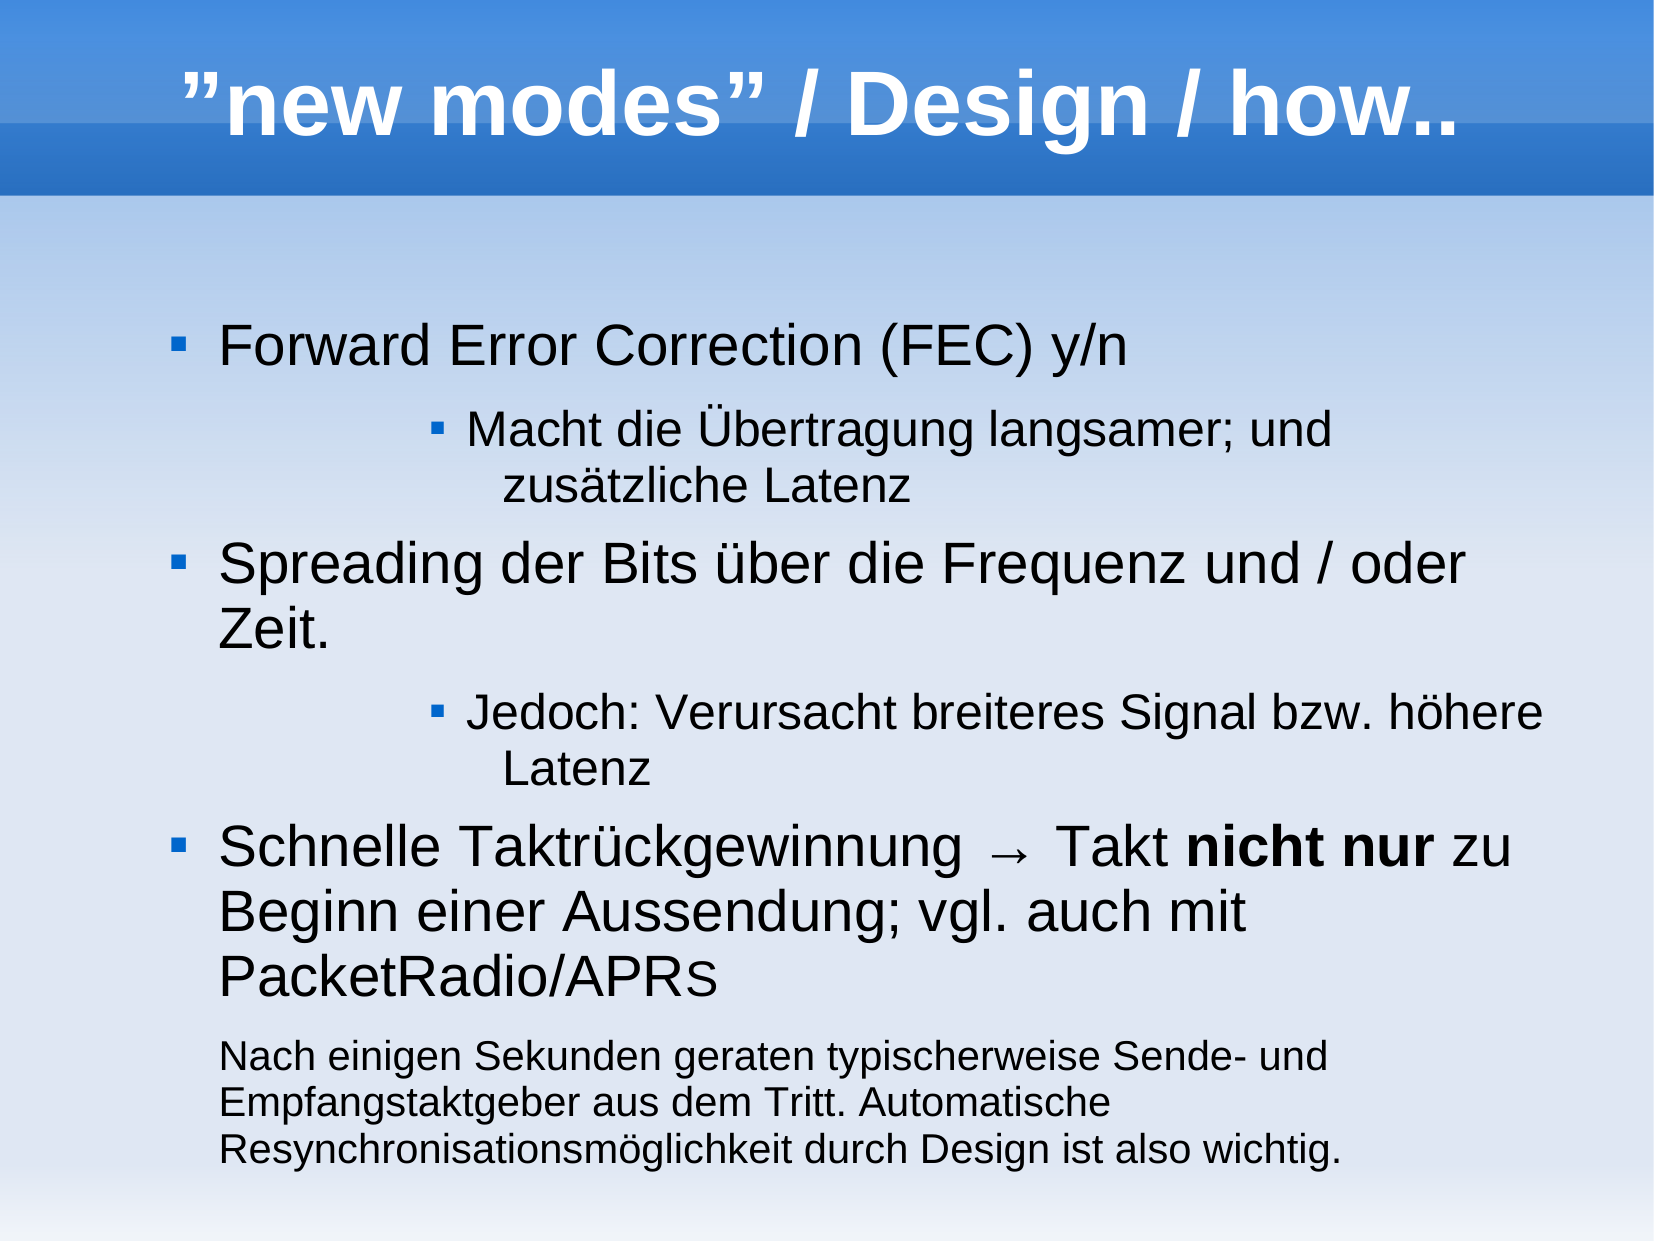

# ”new modes” / Design / how..
Forward Error Correction (FEC) y/n
Macht die Übertragung langsamer; und zusätzliche Latenz
Spreading der Bits über die Frequenz und / oder Zeit.
Jedoch: Verursacht breiteres Signal bzw. höhere Latenz
Schnelle Taktrückgewinnung → Takt nicht nur zu Beginn einer Aussendung; vgl. auch mit PacketRadio/APRS
Nach einigen Sekunden geraten typischerweise Sende- und Empfangstaktgeber aus dem Tritt. Automatische Resynchronisationsmöglichkeit durch Design ist also wichtig.